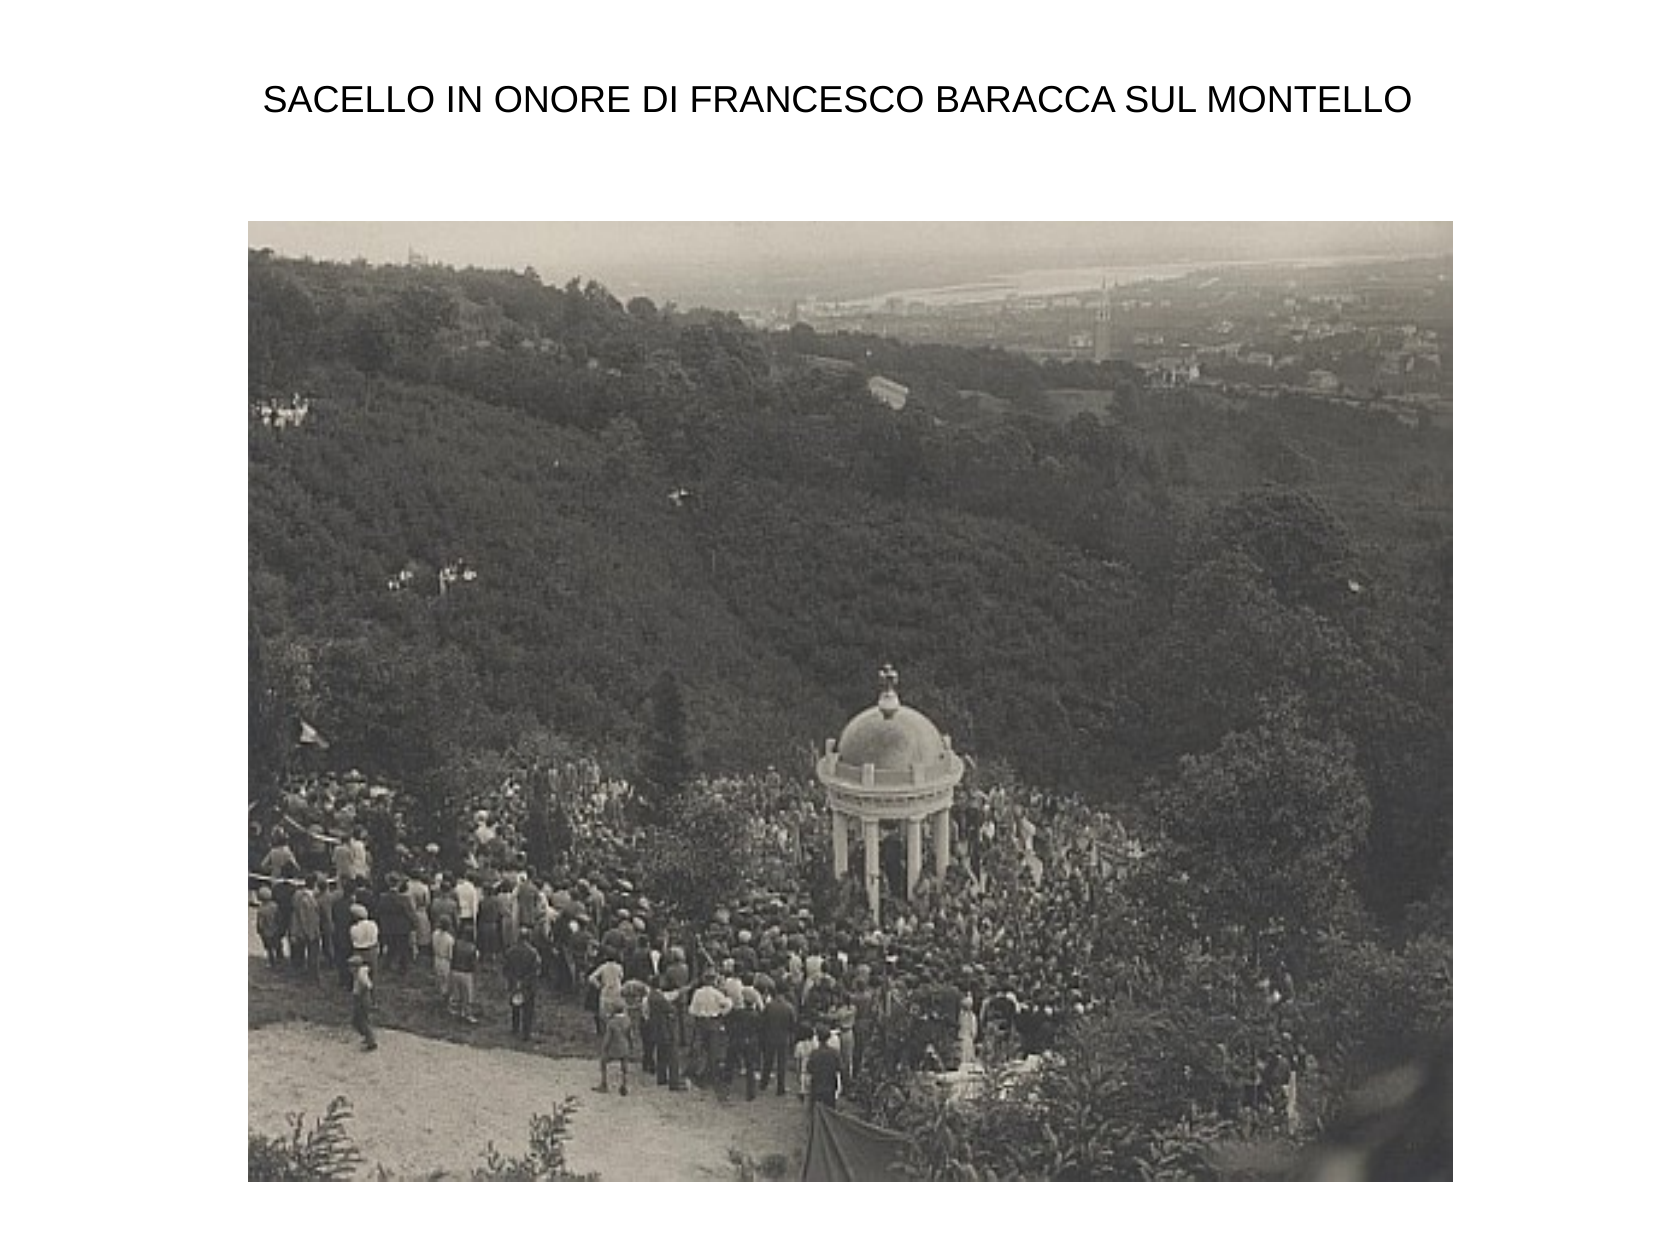

SACELLO IN ONORE DI FRANCESCO BARACCA SUL MONTELLO